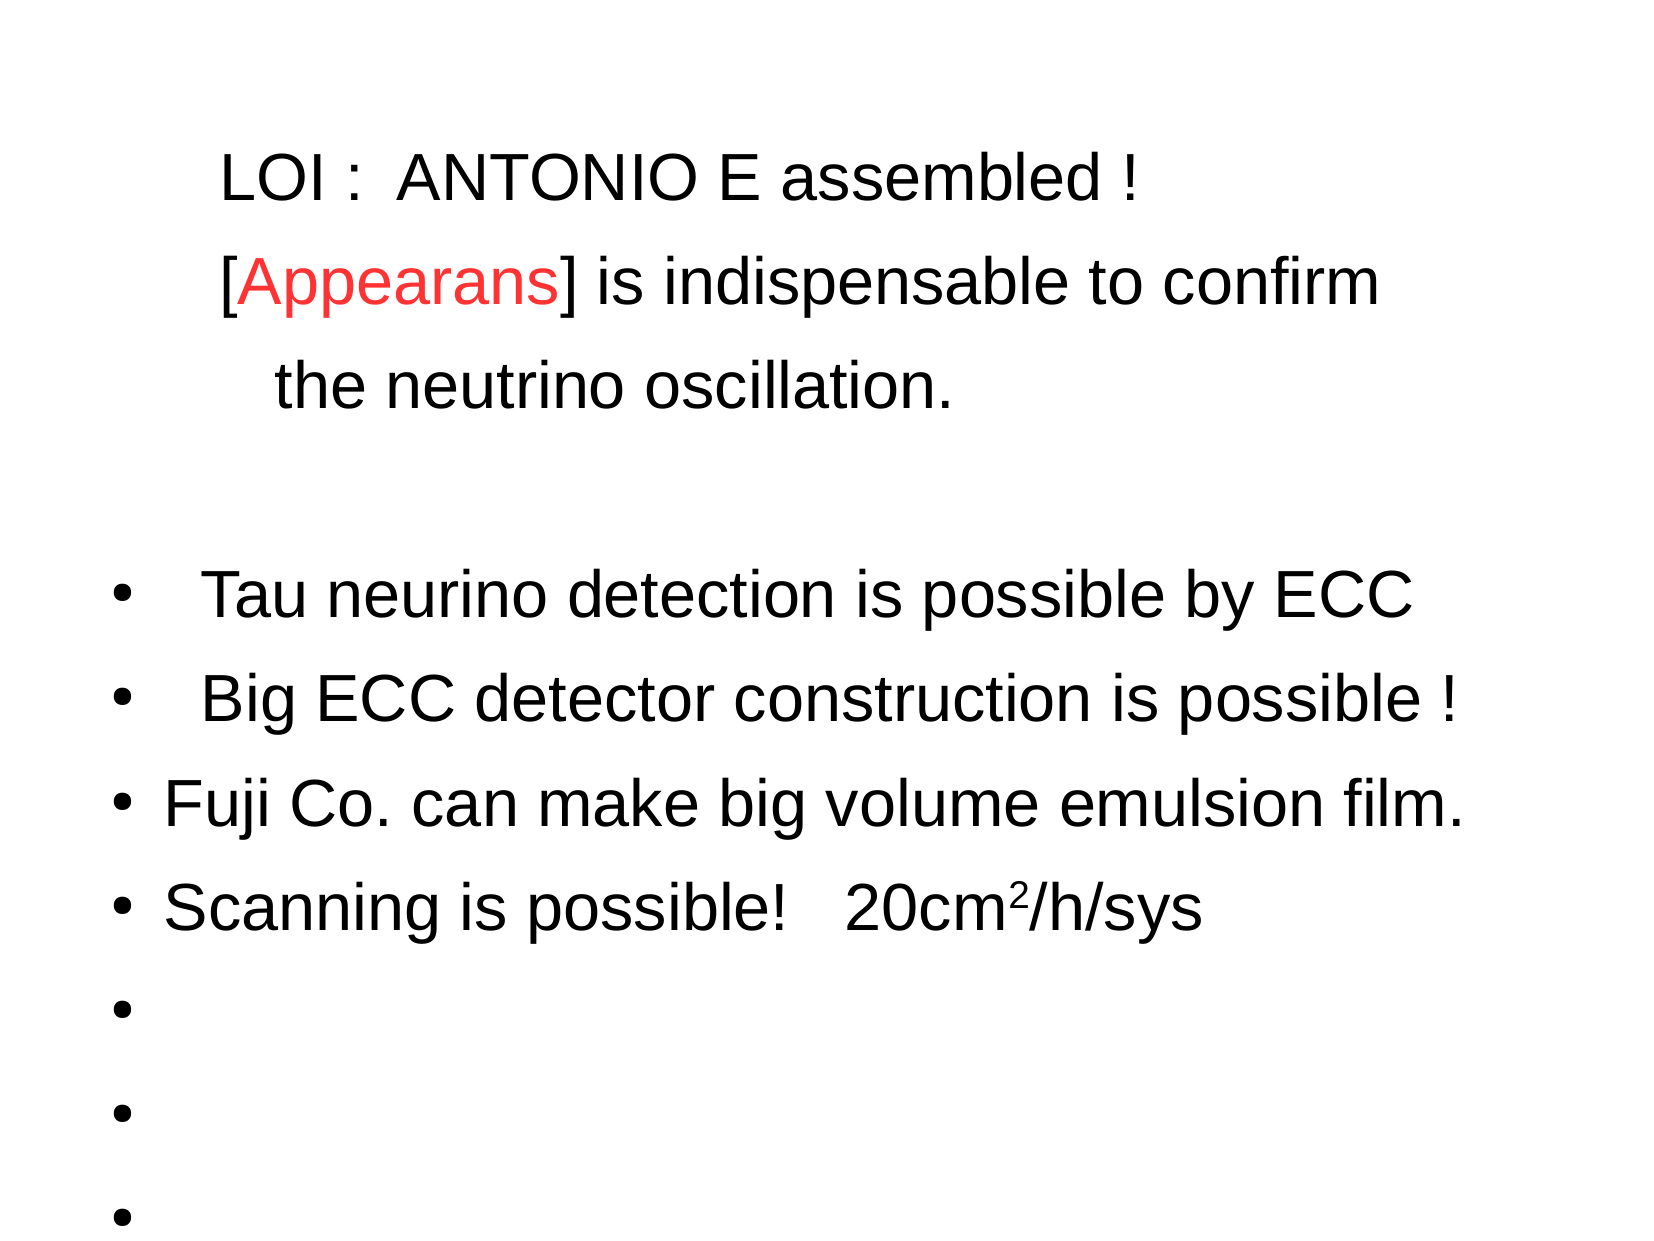

#
 LOI : ANTONIO E assembled !
 [Appearans] is indispensable to confirm
 the neutrino oscillation.
 Tau neurino detection is possible by ECC
 Big ECC detector construction is possible !
Fuji Co. can make big volume emulsion film.
Scanning is possible! 20cm2/h/sys